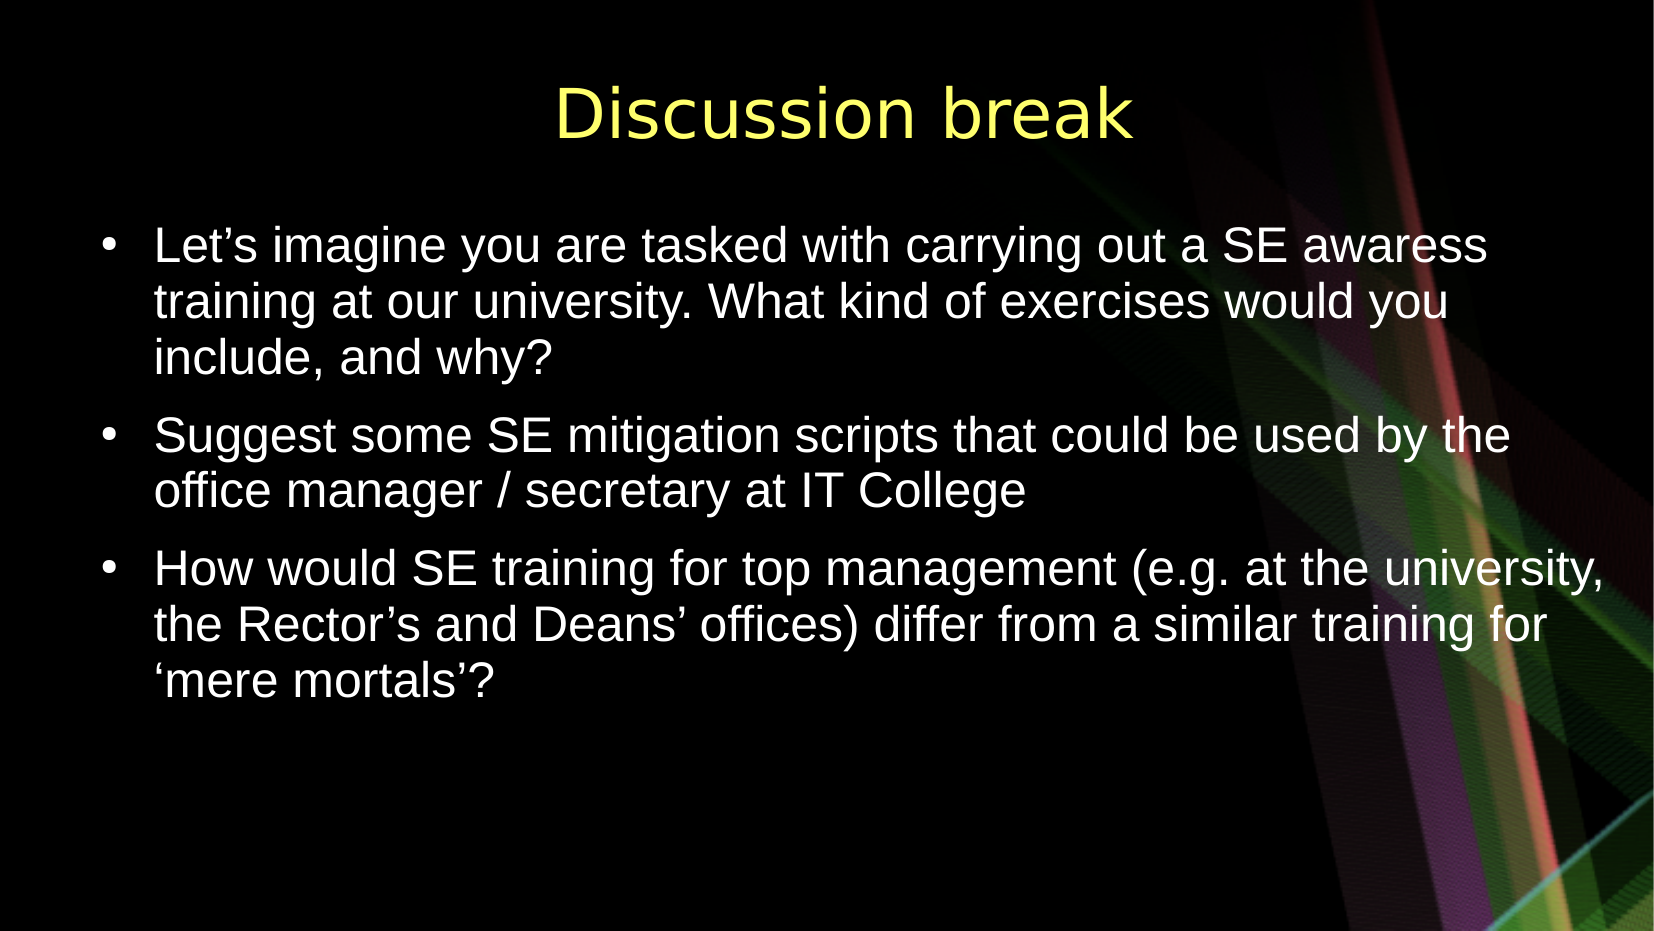

# Discussion break
Let’s imagine you are tasked with carrying out a SE awaress training at our university. What kind of exercises would you include, and why?
Suggest some SE mitigation scripts that could be used by the office manager / secretary at IT College
How would SE training for top management (e.g. at the university, the Rector’s and Deans’ offices) differ from a similar training for ‘mere mortals’?